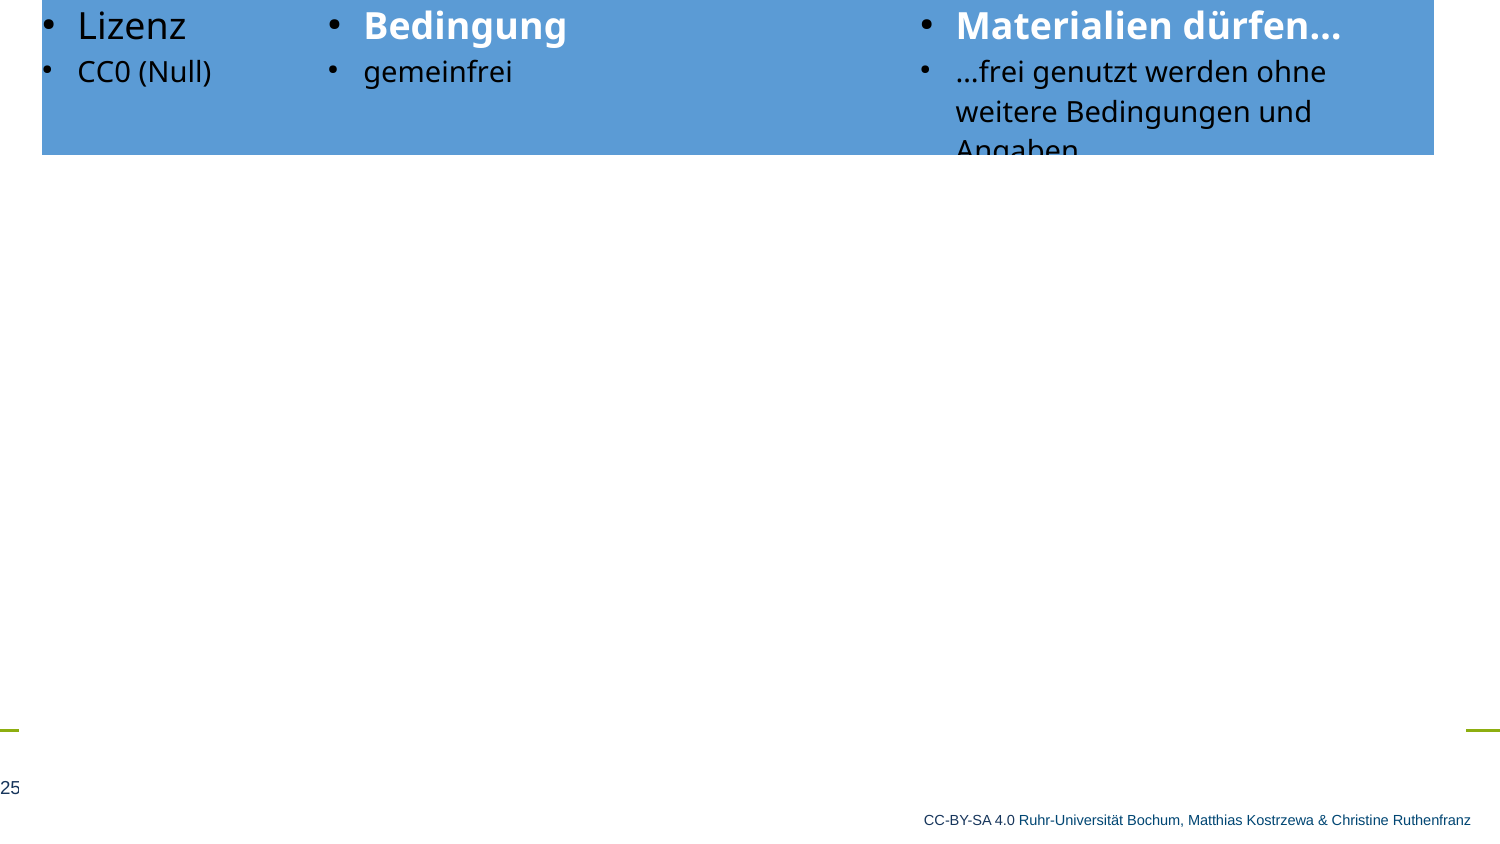

| Lizenz | Bedingung | Materialien dürfen… |
| --- | --- | --- |
| CC0 (Null) | gemeinfrei | …frei genutzt werden ohne weitere Bedingungen und Angaben |
| | Namensnennung der Urheber\*innen | …geteilt, verändert und kommerziell genutzt werden. |
| | Namensnennung + Wiederveröffentlichung unter gleichen Bedingungen (Share Alike) | …geteilt, verändert und kommerziell genutzt werden. |
| | Namensnennung + keine kommerzielle Nutzung | …geteilt und verändert werden. |
| | Namensnennung + keine kommerzielle Nutzung + Wiederveröffentlichung unter gleichen Bedingungen | …geteilt und verändert werden. |
| | Namensnennung + keine Bearbeitung erlaubt | …nur geteilt (und nicht verändert werden). |
| | Namensnennung + keine kommerzielle Nutzung + keine Bearbeitung erlaubt | …nur geteilt (und nicht verändert werden). |
RUB Teachers Day – OER in der Schule, 24.02.2018
CC-BY-SA 4.0 Ruhr-Universität Bochum, Matthias Kostrzewa & Christine Ruthenfranz